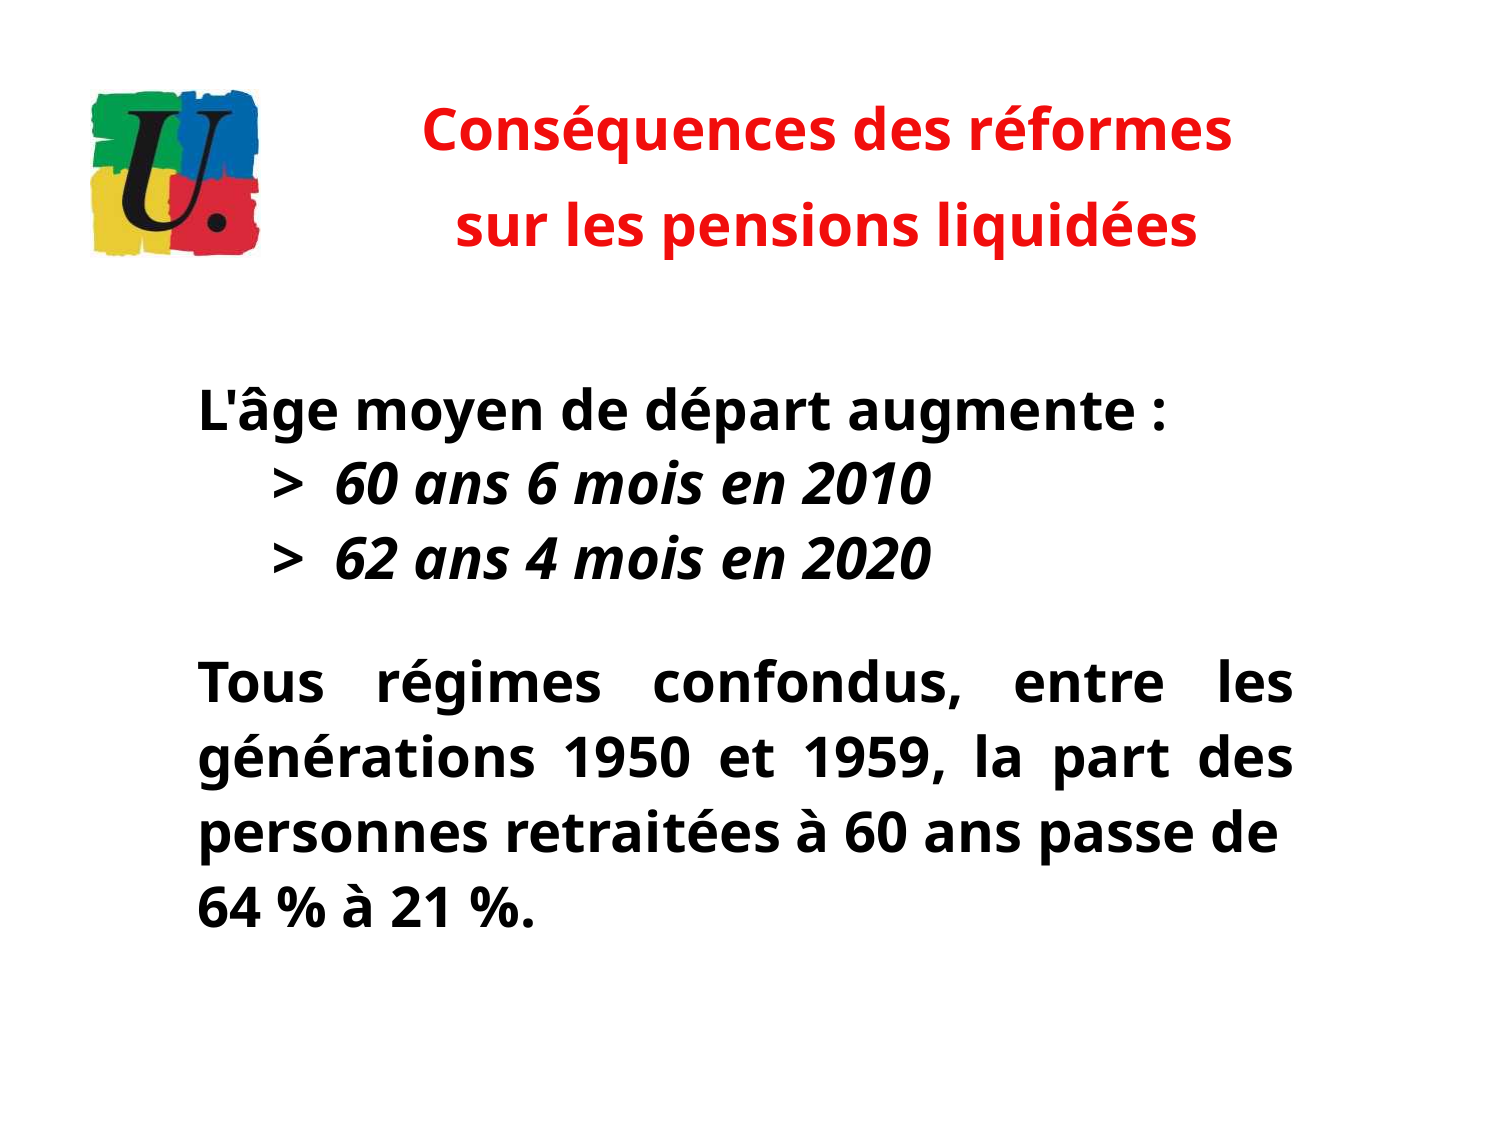

Conséquences des réformes sur les pensions liquidées
L'âge moyen de départ augmente :
	> 60 ans 6 mois en 2010
	> 62 ans 4 mois en 2020
Tous régimes confondus, entre les générations 1950 et 1959, la part des personnes retraitées à 60 ans passe de
64 % à 21 %.